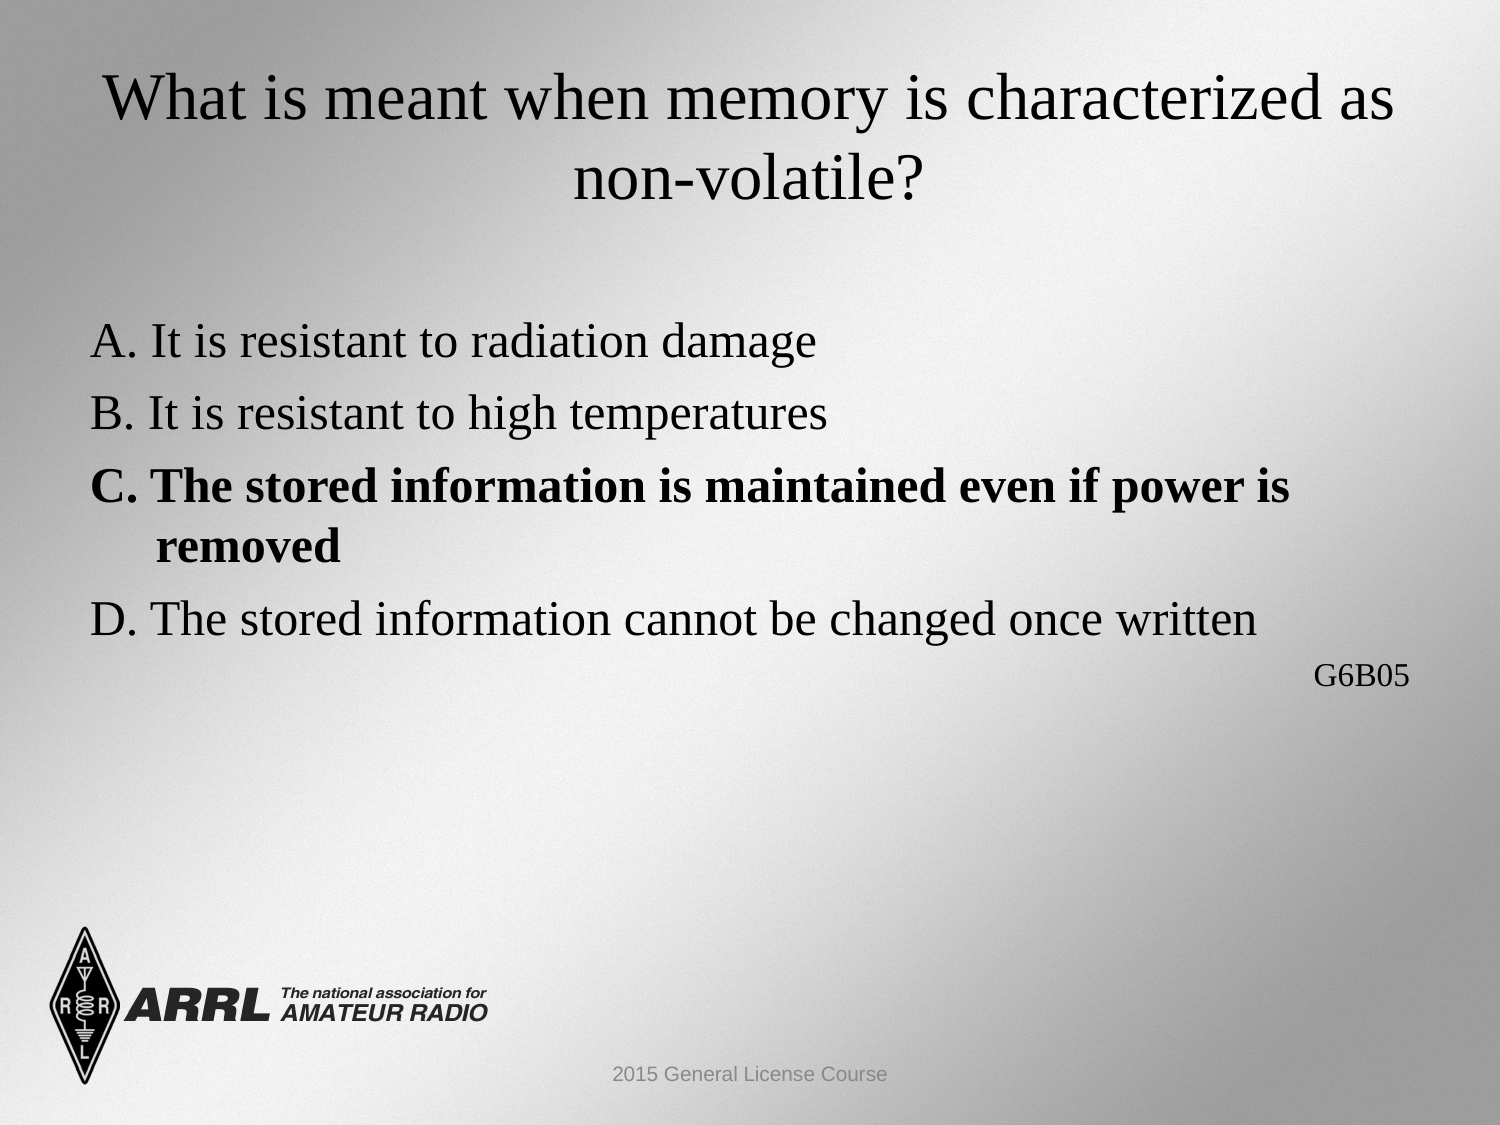

# What is meant when memory is characterized as non-volatile?
A. It is resistant to radiation damage
B. It is resistant to high temperatures
C. The stored information is maintained even if power is removed
D. The stored information cannot be changed once written
 G6B05
2015 General License Course